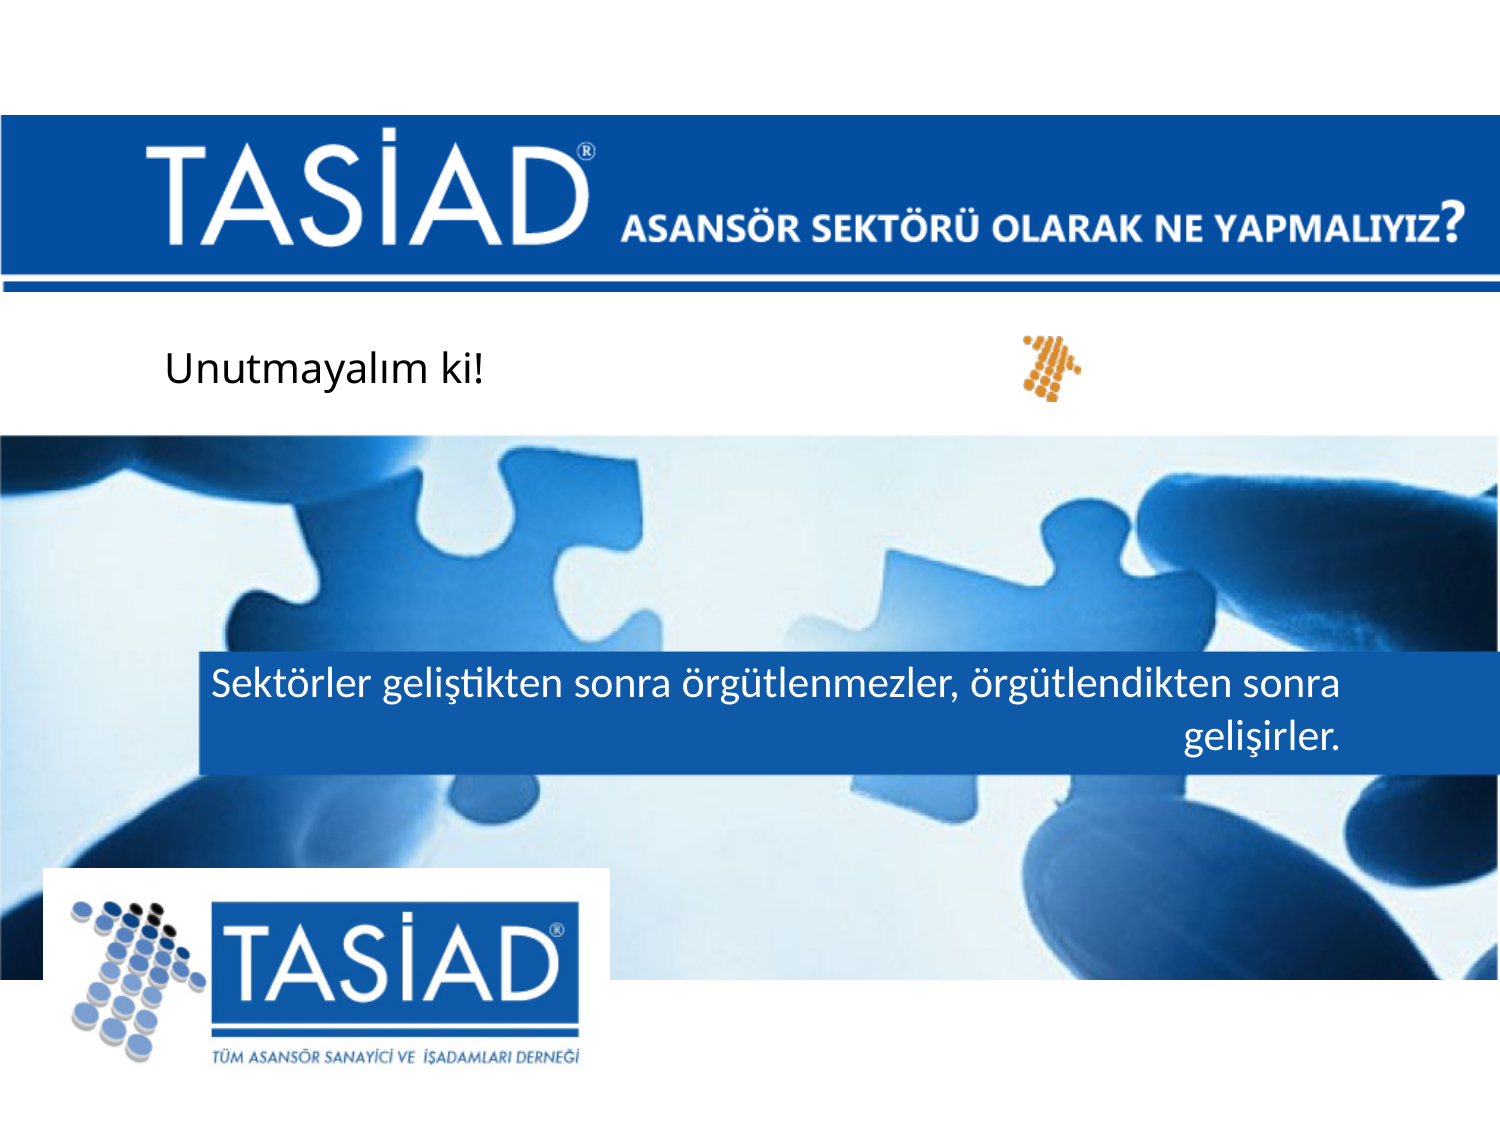

Unutmayalım ki!
Sektörler geliştikten sonra örgütlenmezler, örgütlendikten sonra gelişirler.